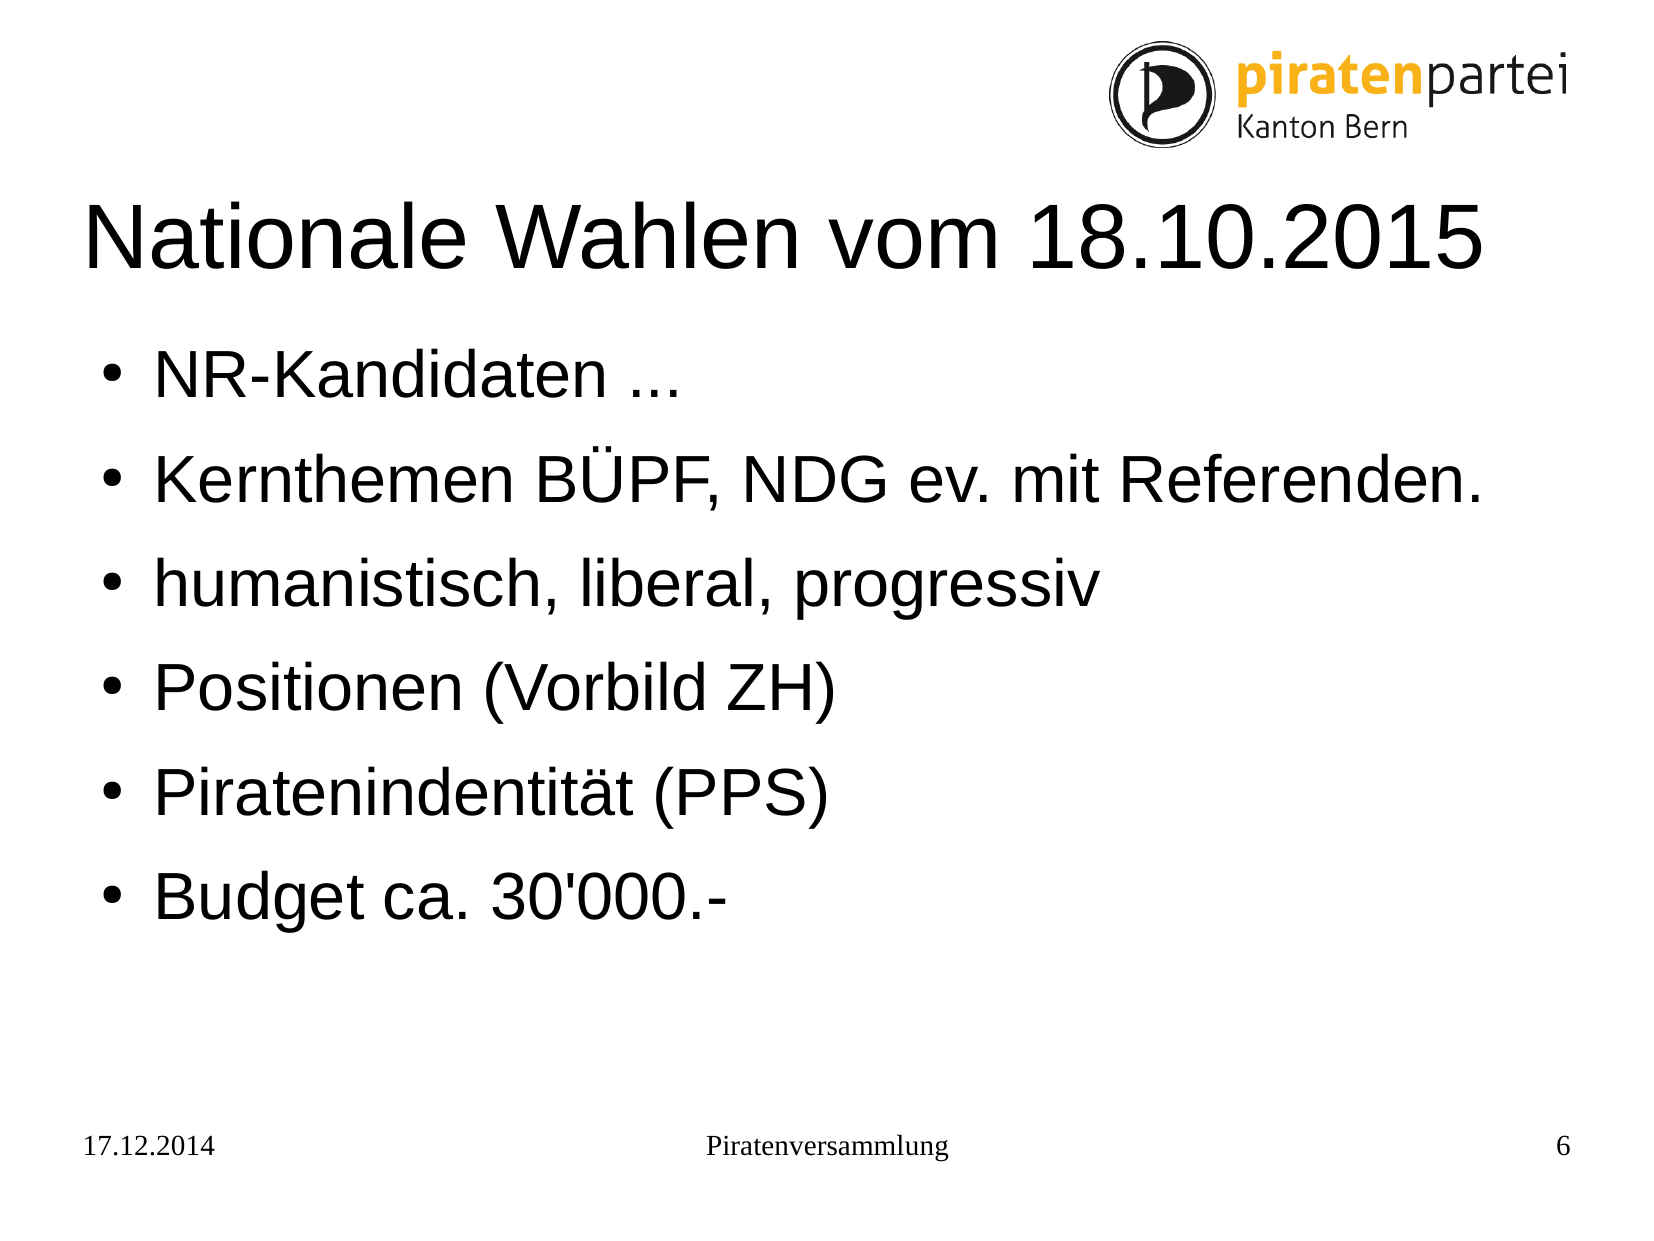

# Nationale Wahlen vom 18.10.2015
NR-Kandidaten ...
Kernthemen BÜPF, NDG ev. mit Referenden.
humanistisch, liberal, progressiv
Positionen (Vorbild ZH)
Piratenindentität (PPS)
Budget ca. 30'000.-
17.12.2014
Piratenversammlung
6